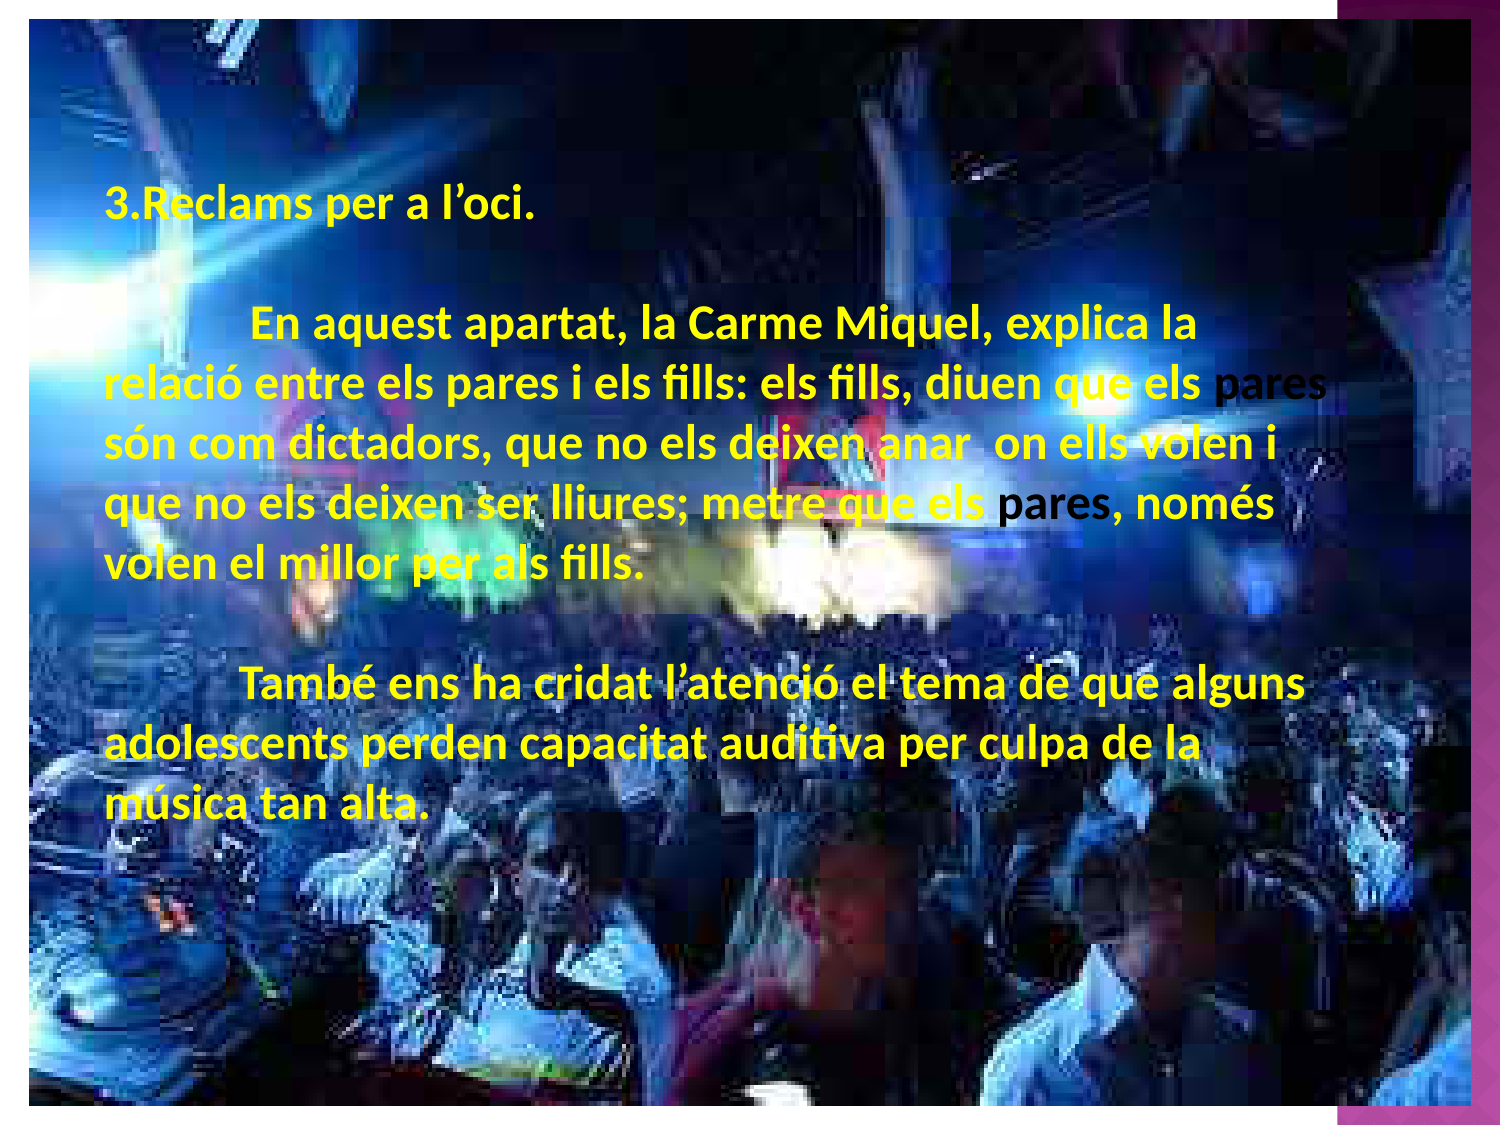

3.Reclams per a l’oci.
 En aquest apartat, la Carme Miquel, explica la relació entre els pares i els fills: els fills, diuen que els pares són com dictadors, que no els deixen anar on ells volen i que no els deixen ser lliures; metre que els pares, només volen el millor per als fills.
 També ens ha cridat l’atenció el tema de que alguns adolescents perden capacitat auditiva per culpa de la música tan alta.